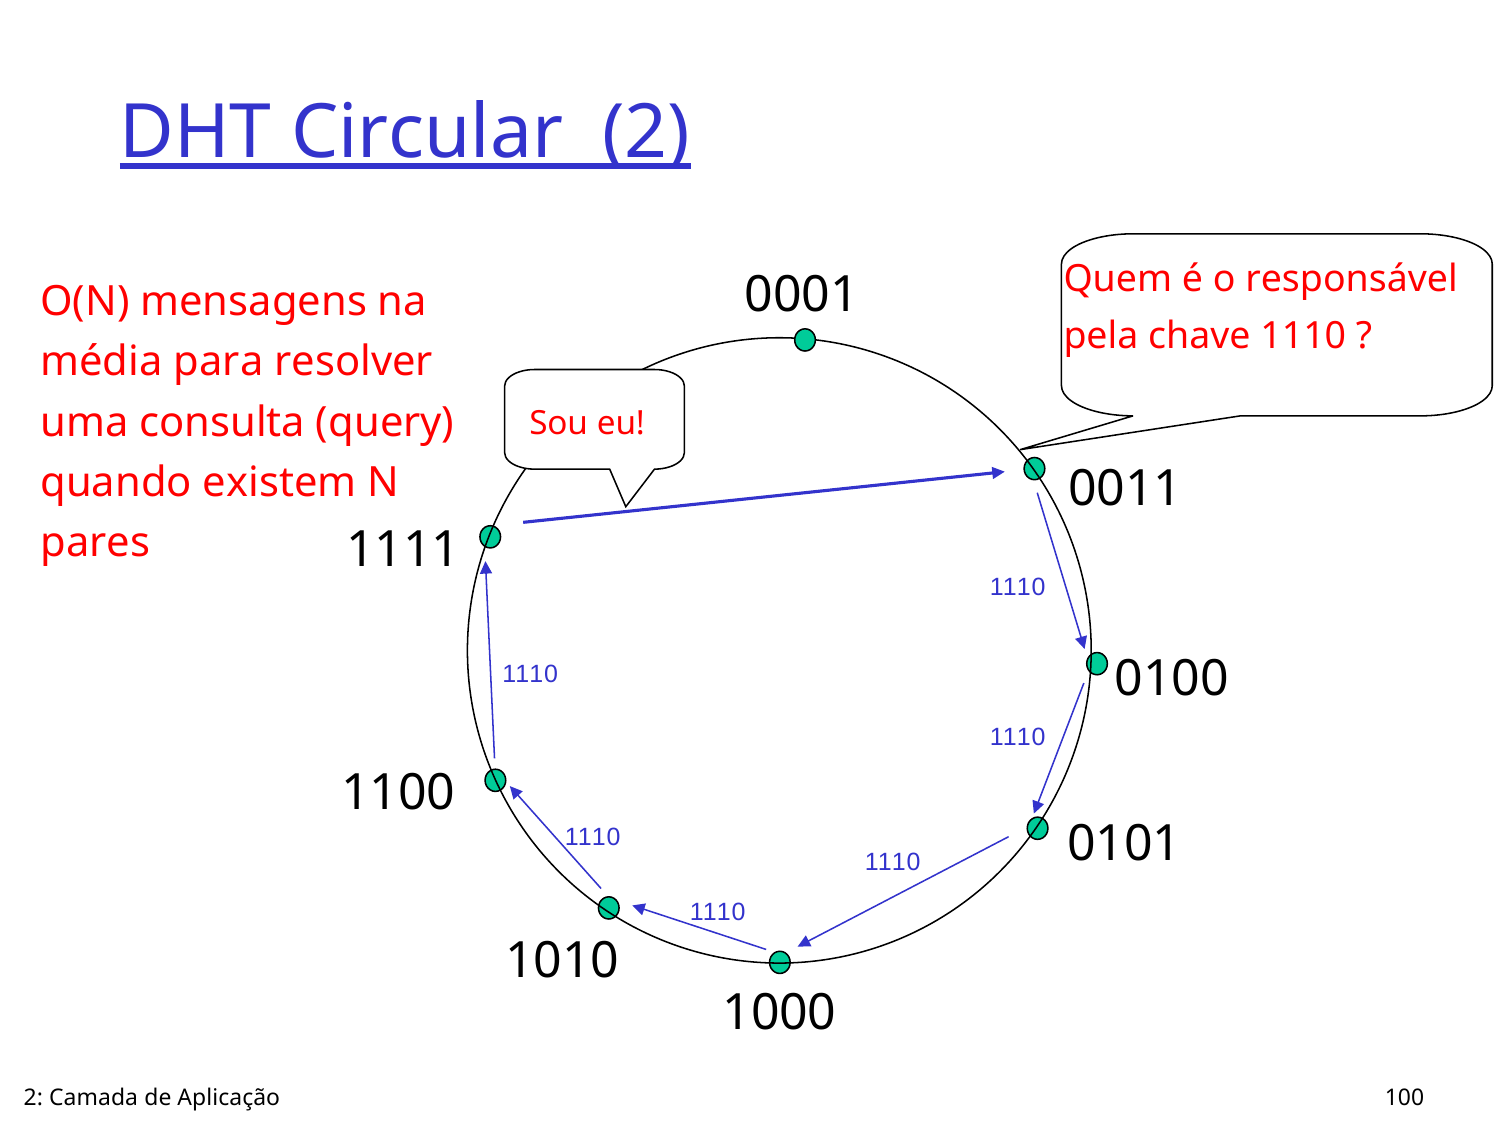

DHT Circular (2)
Quem é o responsável
pela chave 1110 ?
0001
O(N) mensagens na
média para resolver
uma consulta (query)
quando existem N
pares
Sou eu!
0011
1111
1110
0100
1110
1110
1100
0101
1110
1110
1110
1010
1000
100